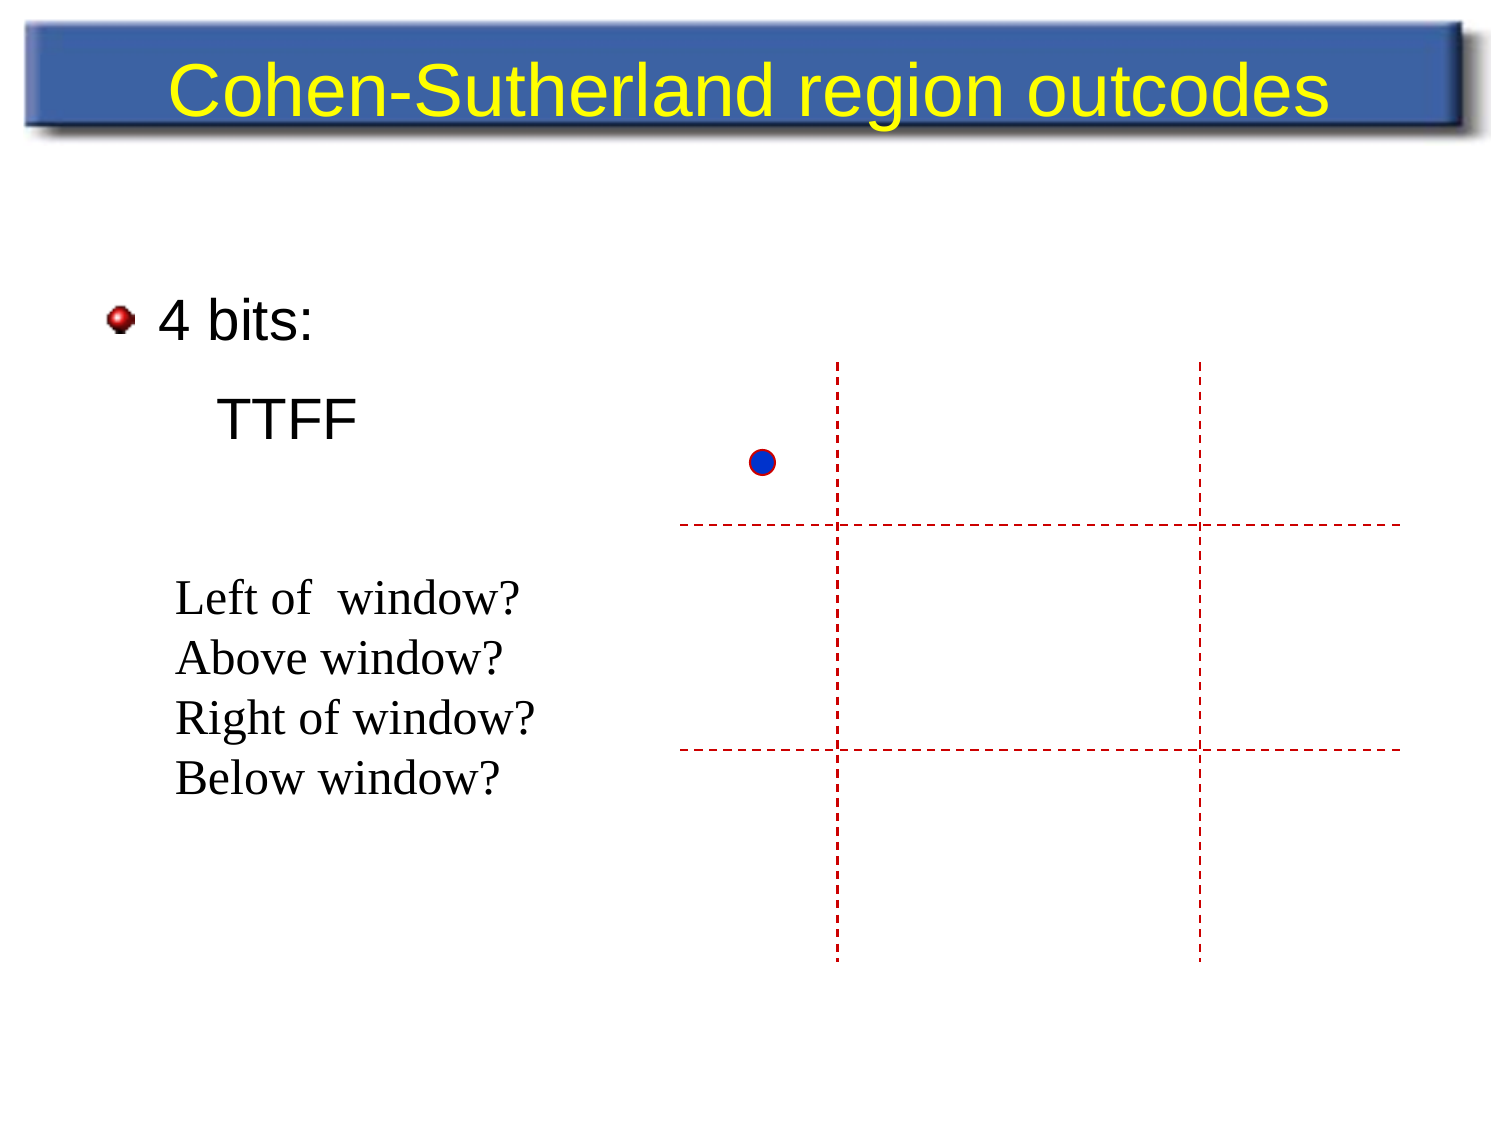

# Cohen-Sutherland region outcodes
4 bits:
 TTFF
Left of window?
Above window?
Right of window?
Below window?